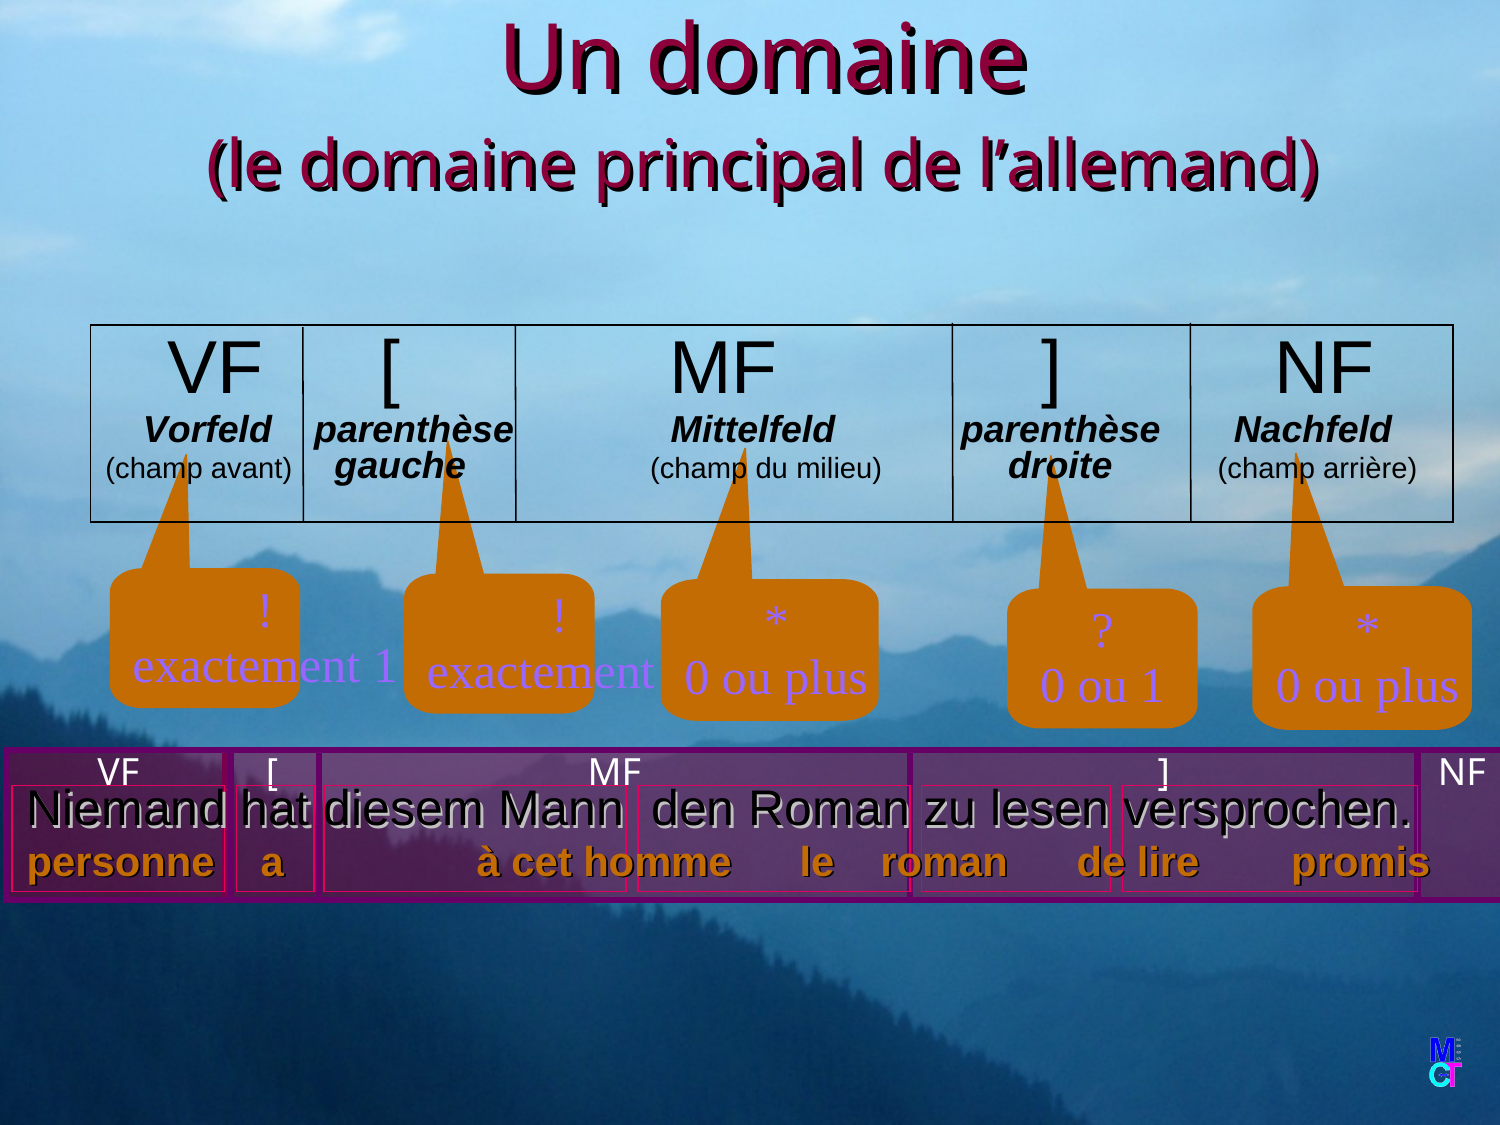

Un domaine
(le domaine principal de l’allemand)
VF	 [ MF 	 ]	 NF
Vorfeld parenthèse Mittelfeld parenthèse Nachfeld
(champ avant) gauche 	 (champ du milieu) droite (champ arrière)
!
exactement 1
!
exactement 1
*
0 ou plus
*
0 ou plus
?
0 ou 1
VF
[
MF
]
NF
# Niemand hat diesem Mann den Roman zu lesen versprochen.
personne a 	à cet homme 	 le roman 	de lire promis